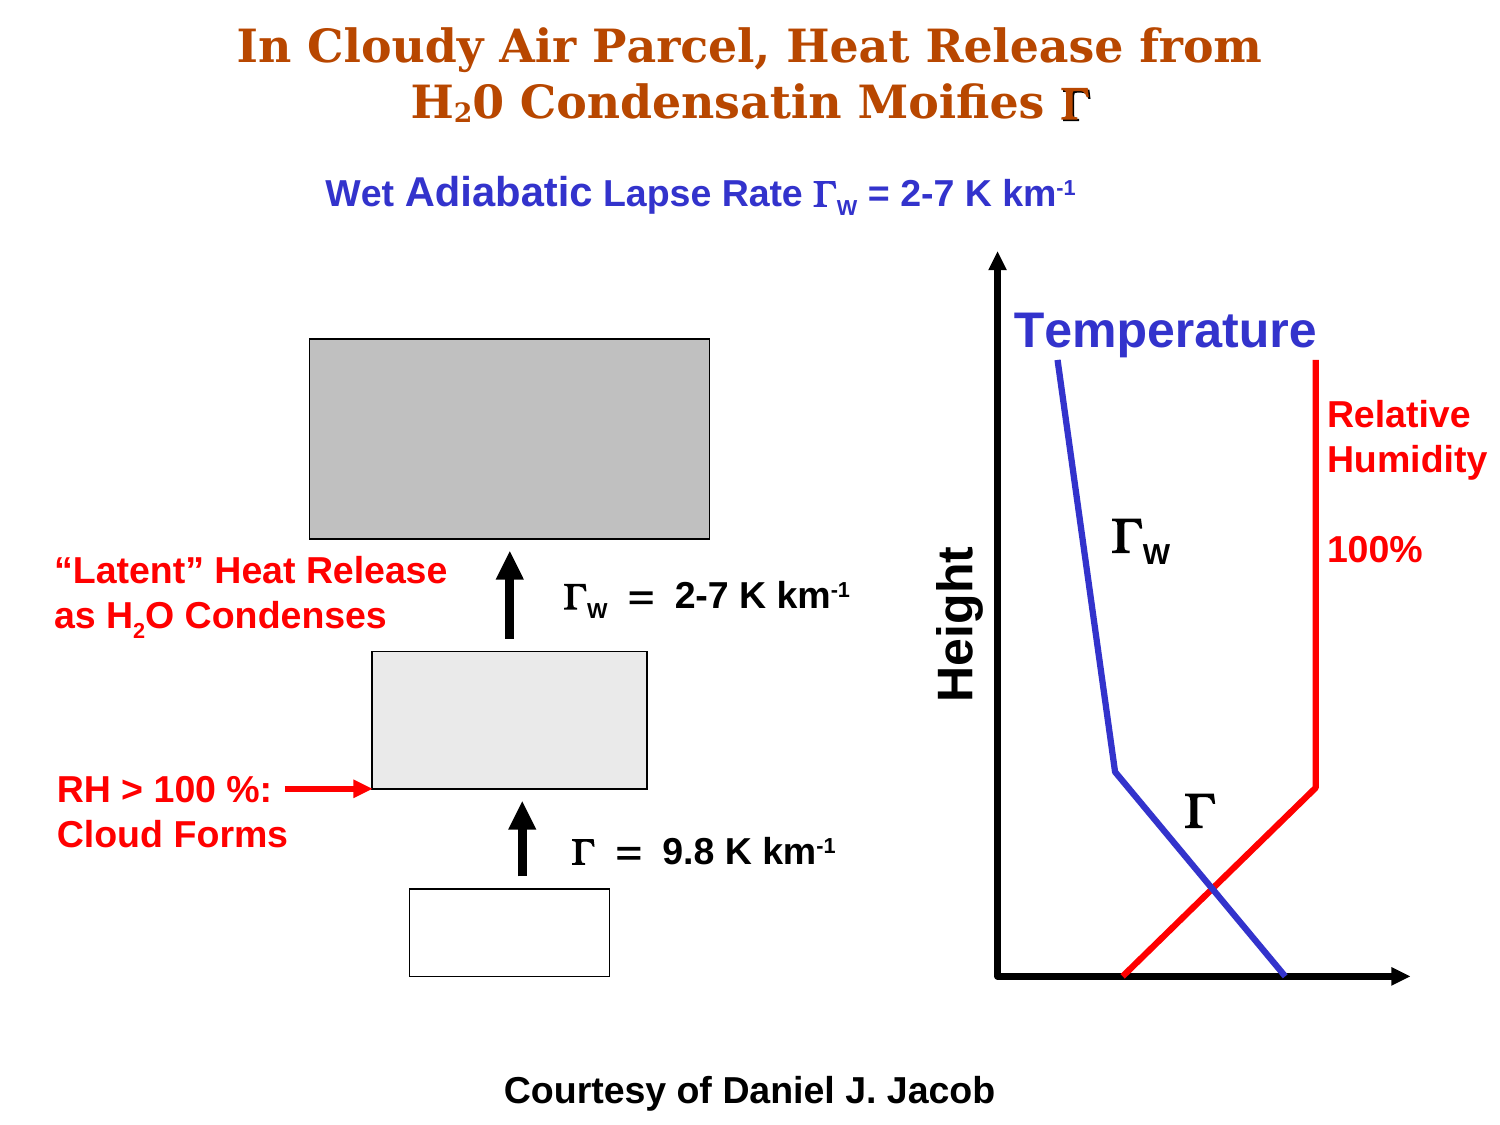

# IN CLOUDY AIR PARCEL, HEAT RELEASE FROM H2O CONDENSATION MODIFIES 
In Cloudy Air Parcel, Heat Release from
H20 Condensatin Moifies 
 Wet Adiabatic Lapse Rate W = 2-7 K km-1
Temperature
Relative
Humidity
100%
W
“Latent” Heat Release
as H2O Condenses
W2-7 K km-1
Height
RH > 100 %:
Cloud Forms

9.8 K km-1
Courtesy of Daniel J. Jacob